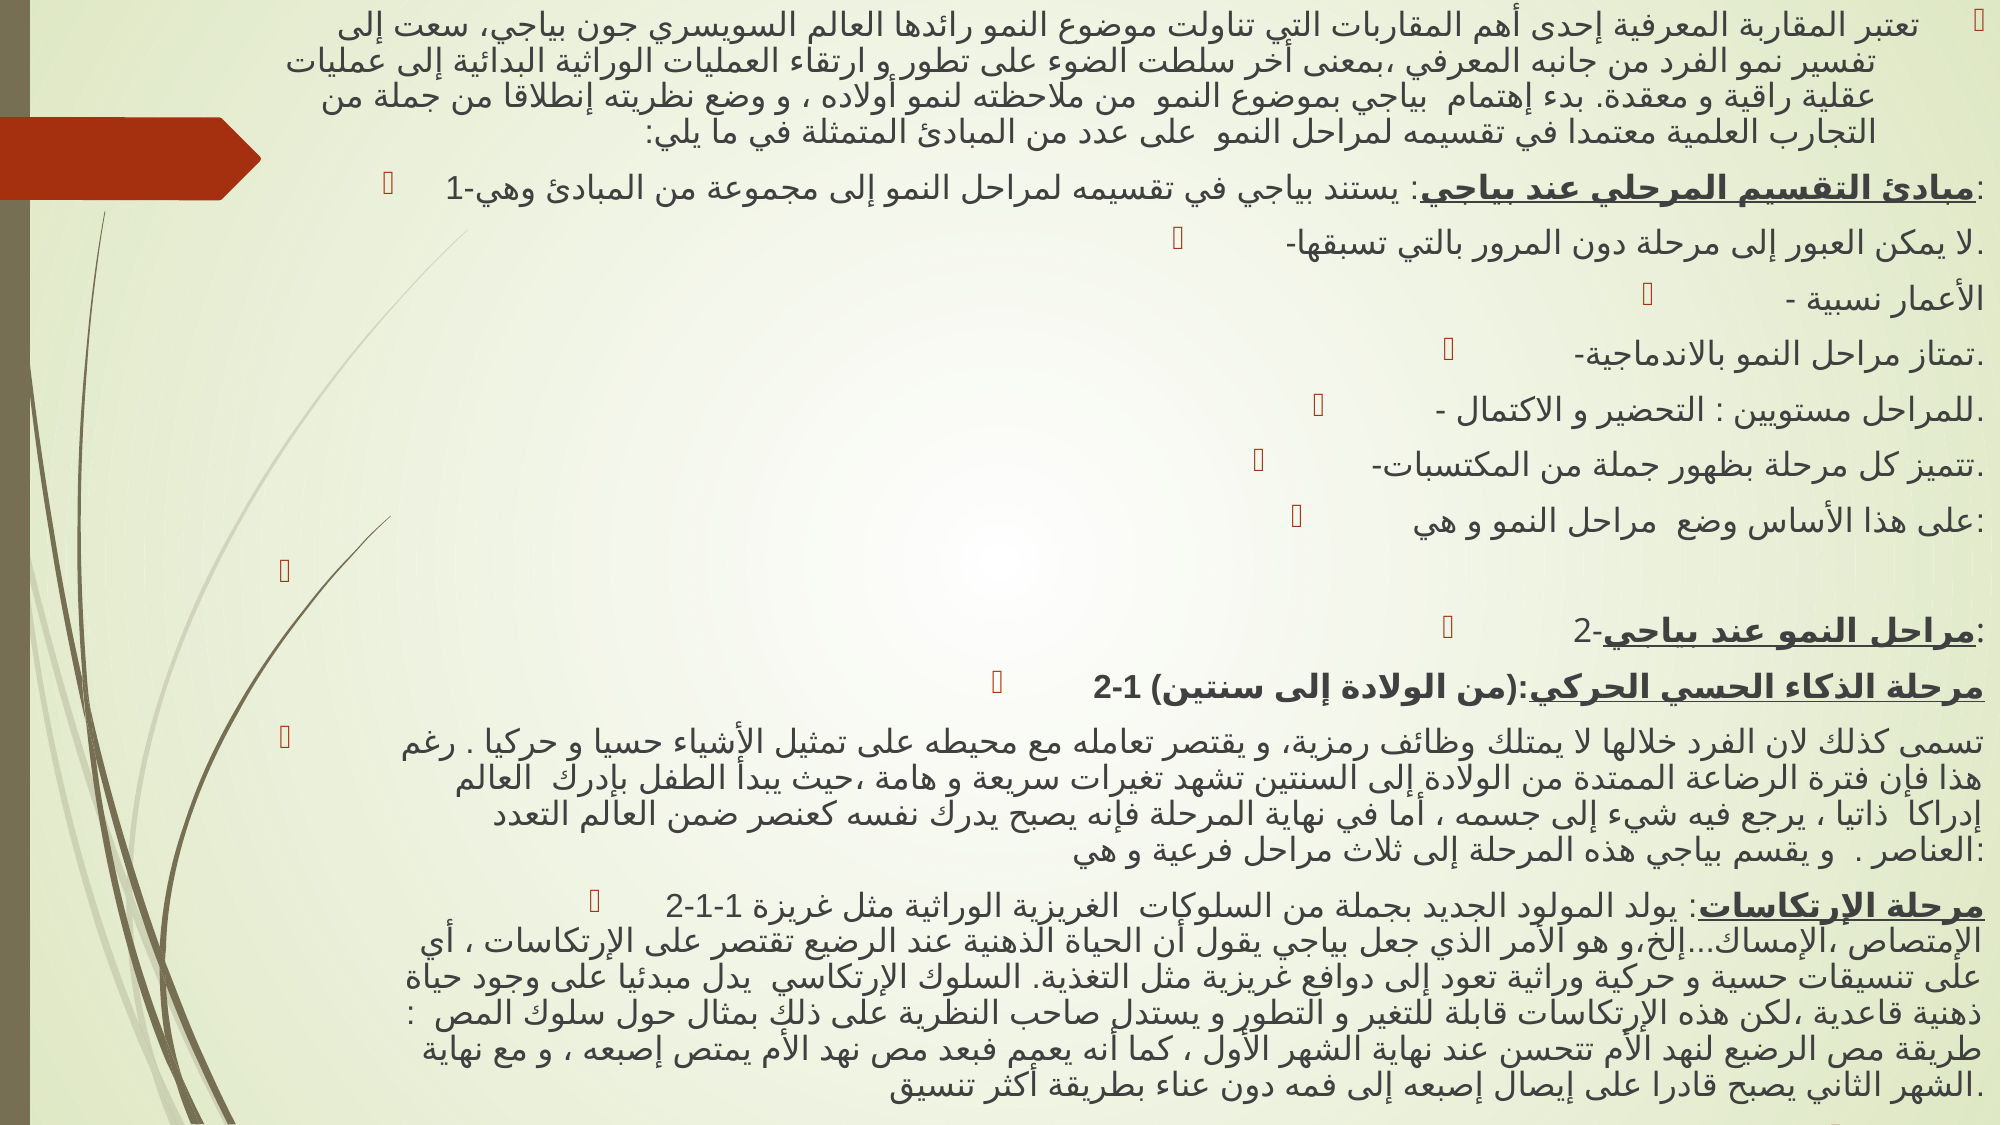

# تعتبر المقاربة المعرفية إحدى أهم المقاربات التي تناولت موضوع النمو رائدها العالم السويسري جون بياجي، سعت إلى تفسير نمو الفرد من جانبه المعرفي ،بمعنى أخر سلطت الضوء على تطور و ارتقاء العمليات الوراثية البدائية إلى عمليات عقلية راقية و معقدة. بدء إهتمام بياجي بموضوع النمو من ملاحظته لنمو أولاده ، و وضع نظريته إنطلاقا من جملة من التجارب العلمية معتمدا في تقسيمه لمراحل النمو على عدد من المبادئ المتمثلة في ما يلي:
1-مبادئ التقسيم المرحلي عند بياجي: يستند بياجي في تقسيمه لمراحل النمو إلى مجموعة من المبادئ وهي:
-لا يمكن العبور إلى مرحلة دون المرور بالتي تسبقها.
- الأعمار نسبية
-تمتاز مراحل النمو بالاندماجية.
- للمراحل مستويين : التحضير و الاكتمال.
-تتميز كل مرحلة بظهور جملة من المكتسبات.
على هذا الأساس وضع مراحل النمو و هي:
2-مراحل النمو عند بياجي:
2-1 مرحلة الذكاء الحسي الحركي:(من الولادة إلى سنتين)
 تسمى كذلك لان الفرد خلالها لا يمتلك وظائف رمزية، و يقتصر تعامله مع محيطه على تمثيل الأشياء حسيا و حركيا . رغم هذا فإن فترة الرضاعة الممتدة من الولادة إلى السنتين تشهد تغيرات سريعة و هامة ،حيث يبدأ الطفل بإدرك العالم إدراكا ذاتيا ، يرجع فيه شيء إلى جسمه ، أما في نهاية المرحلة فإنه يصبح يدرك نفسه كعنصر ضمن العالم التعدد العناصر . و يقسم بياجي هذه المرحلة إلى ثلاث مراحل فرعية و هي:
2-1-1 مرحلة الإرتكاسات: يولد المولود الجديد بجملة من السلوكات الغريزية الوراثية مثل غريزة الإمتصاص ،الإمساك...إلخ،و هو الأمر الذي جعل بياجي يقول أن الحياة الذهنية عند الرضيع تقتصر على الإرتكاسات ، أي على تنسيقات حسية و حركية وراثية تعود إلى دوافع غريزية مثل التغذية. السلوك الإرتكاسي يدل مبدئيا على وجود حياة ذهنية قاعدية ،لكن هذه الإرتكاسات قابلة للتغير و التطور و يستدل صاحب النظرية على ذلك بمثال حول سلوك المص : طريقة مص الرضيع لنهد الأم تتحسن عند نهاية الشهر الأول ، كما أنه يعمم فبعد مص نهد الأم يمتص إصبعه ، و مع نهاية الشهر الثاني يصبح قادرا على إيصال إصبعه إلى فمه دون عناء بطريقة أكثر تنسيق.